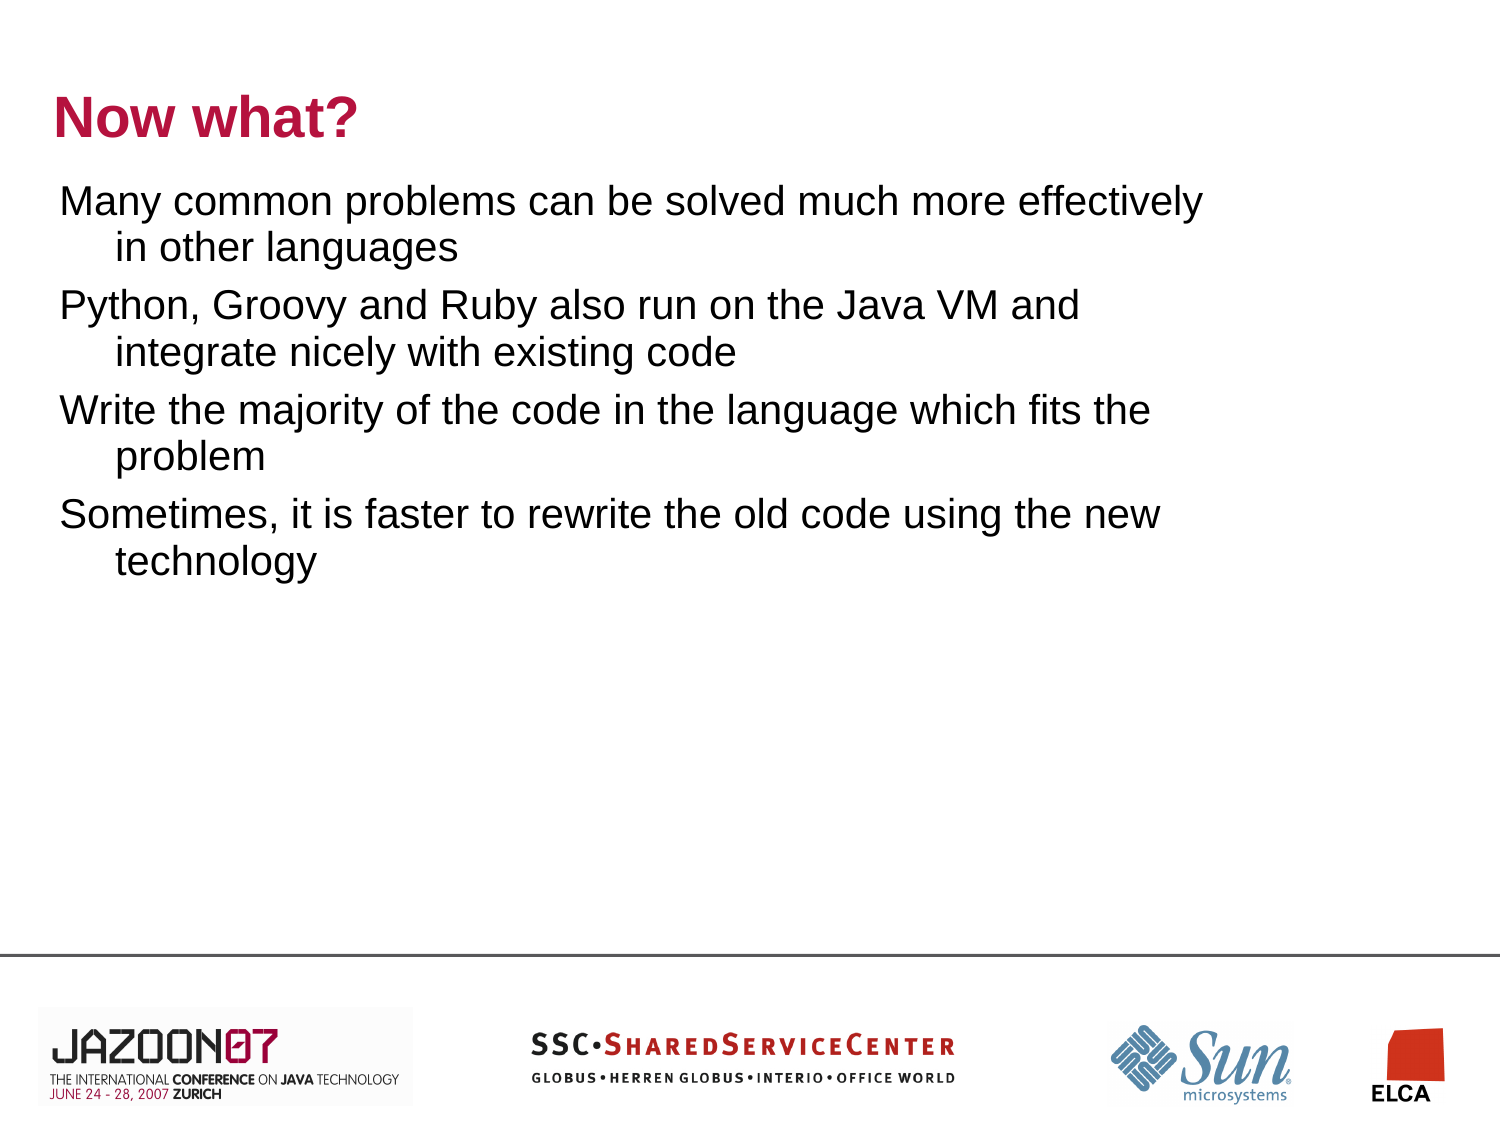

# Now what?
Many common problems can be solved much more effectively in other languages
Python, Groovy and Ruby also run on the Java VM and integrate nicely with existing code
Write the majority of the code in the language which fits the problem
Sometimes, it is faster to rewrite the old code using the new technology